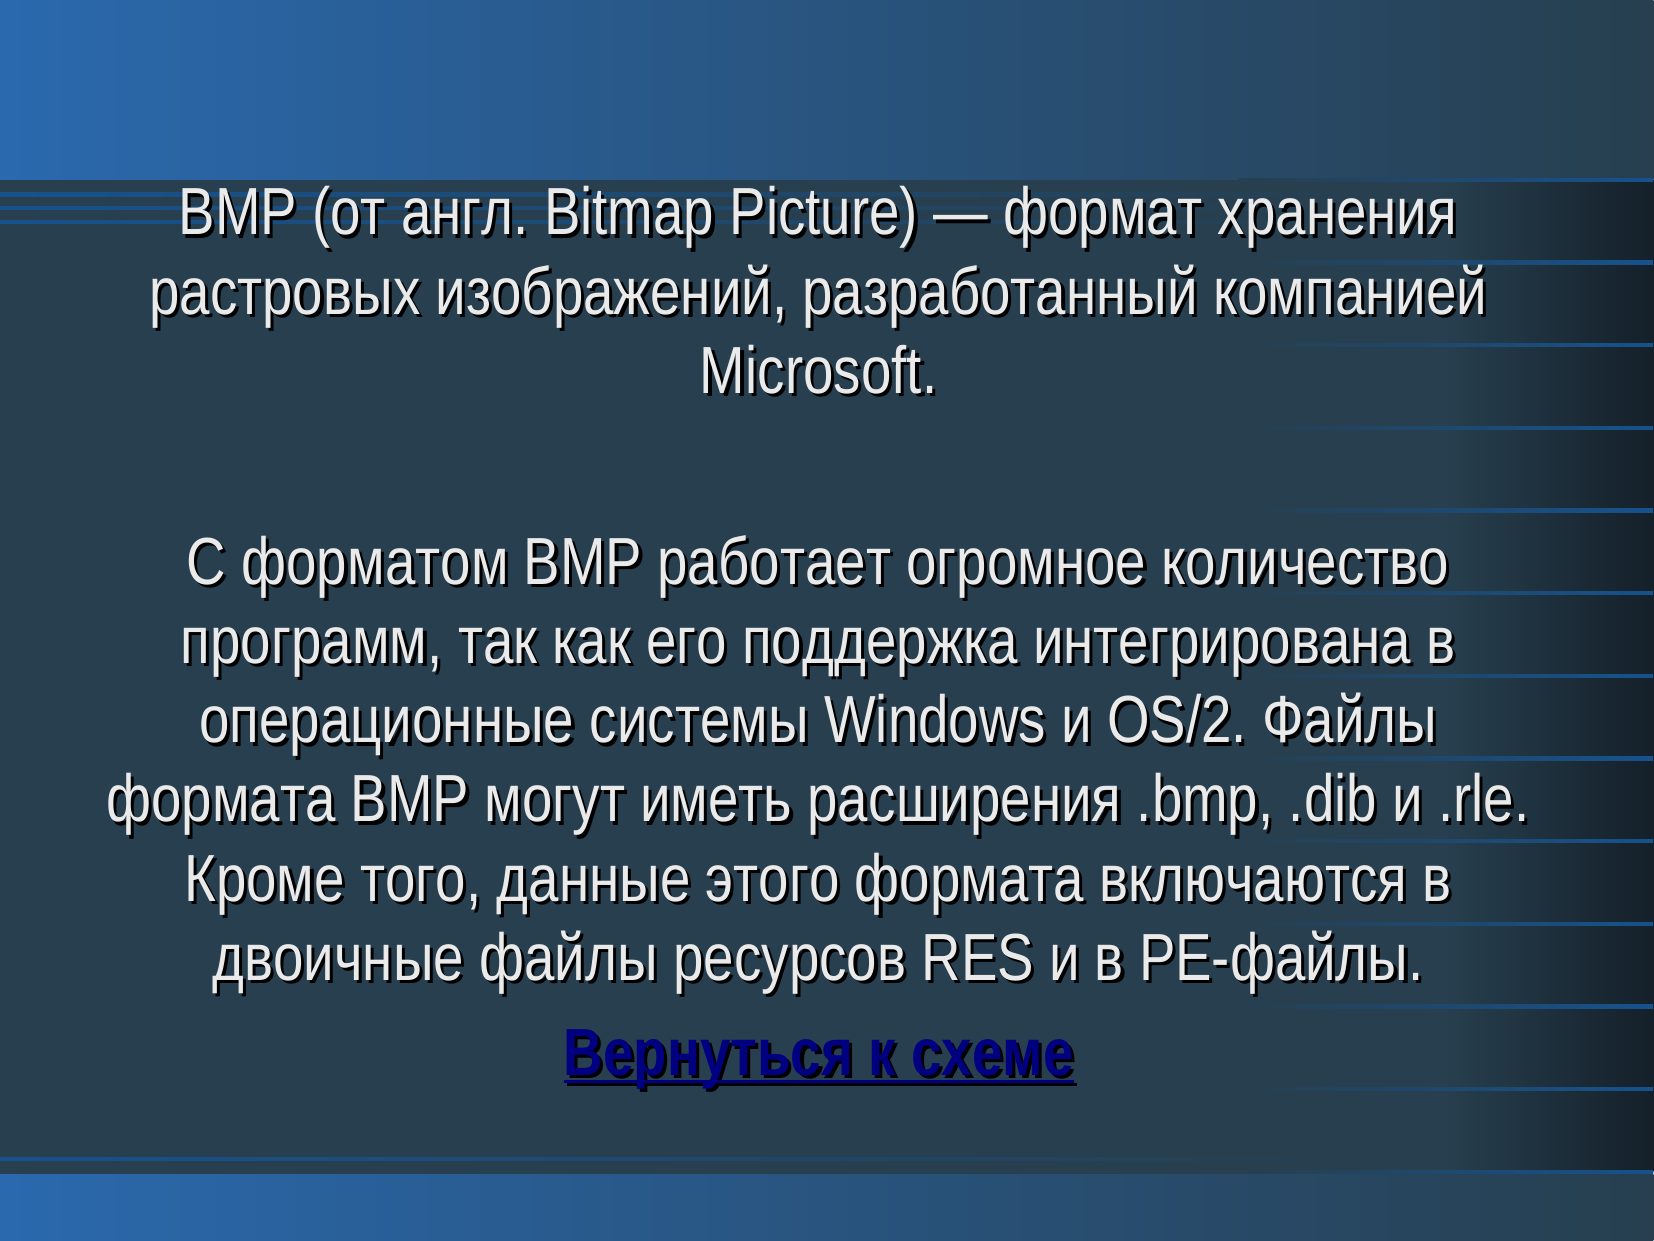

# BMP (от англ. Bitmap Picture) — формат хранения растровых изображений, разработанный компанией Microsoft.
С форматом BMP работает огромное количество программ, так как его поддержка интегрирована в операционные системы Windows и OS/2. Файлы формата BMP могут иметь расширения .bmp, .dib и .rle. Кроме того, данные этого формата включаются в двоичные файлы ресурсов RES и в PE-файлы.
Вернуться к схеме